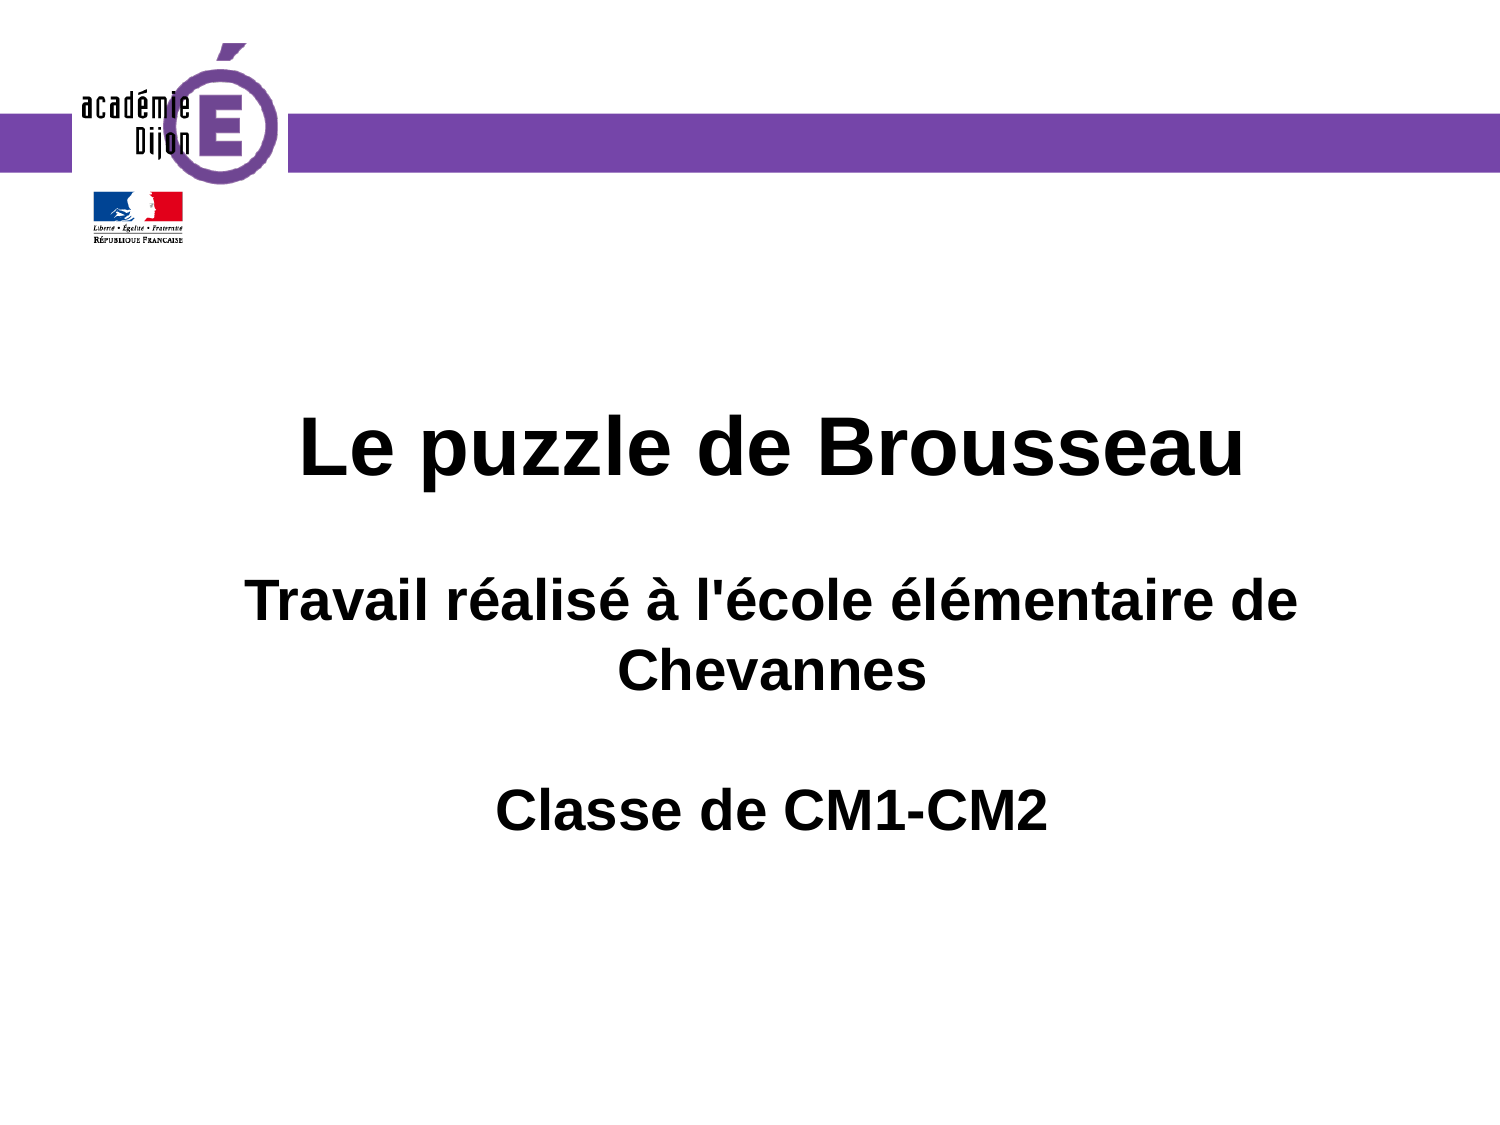

Le puzzle de Brousseau
Travail réalisé à l'école élémentaire de Chevannes
Classe de CM1-CM2